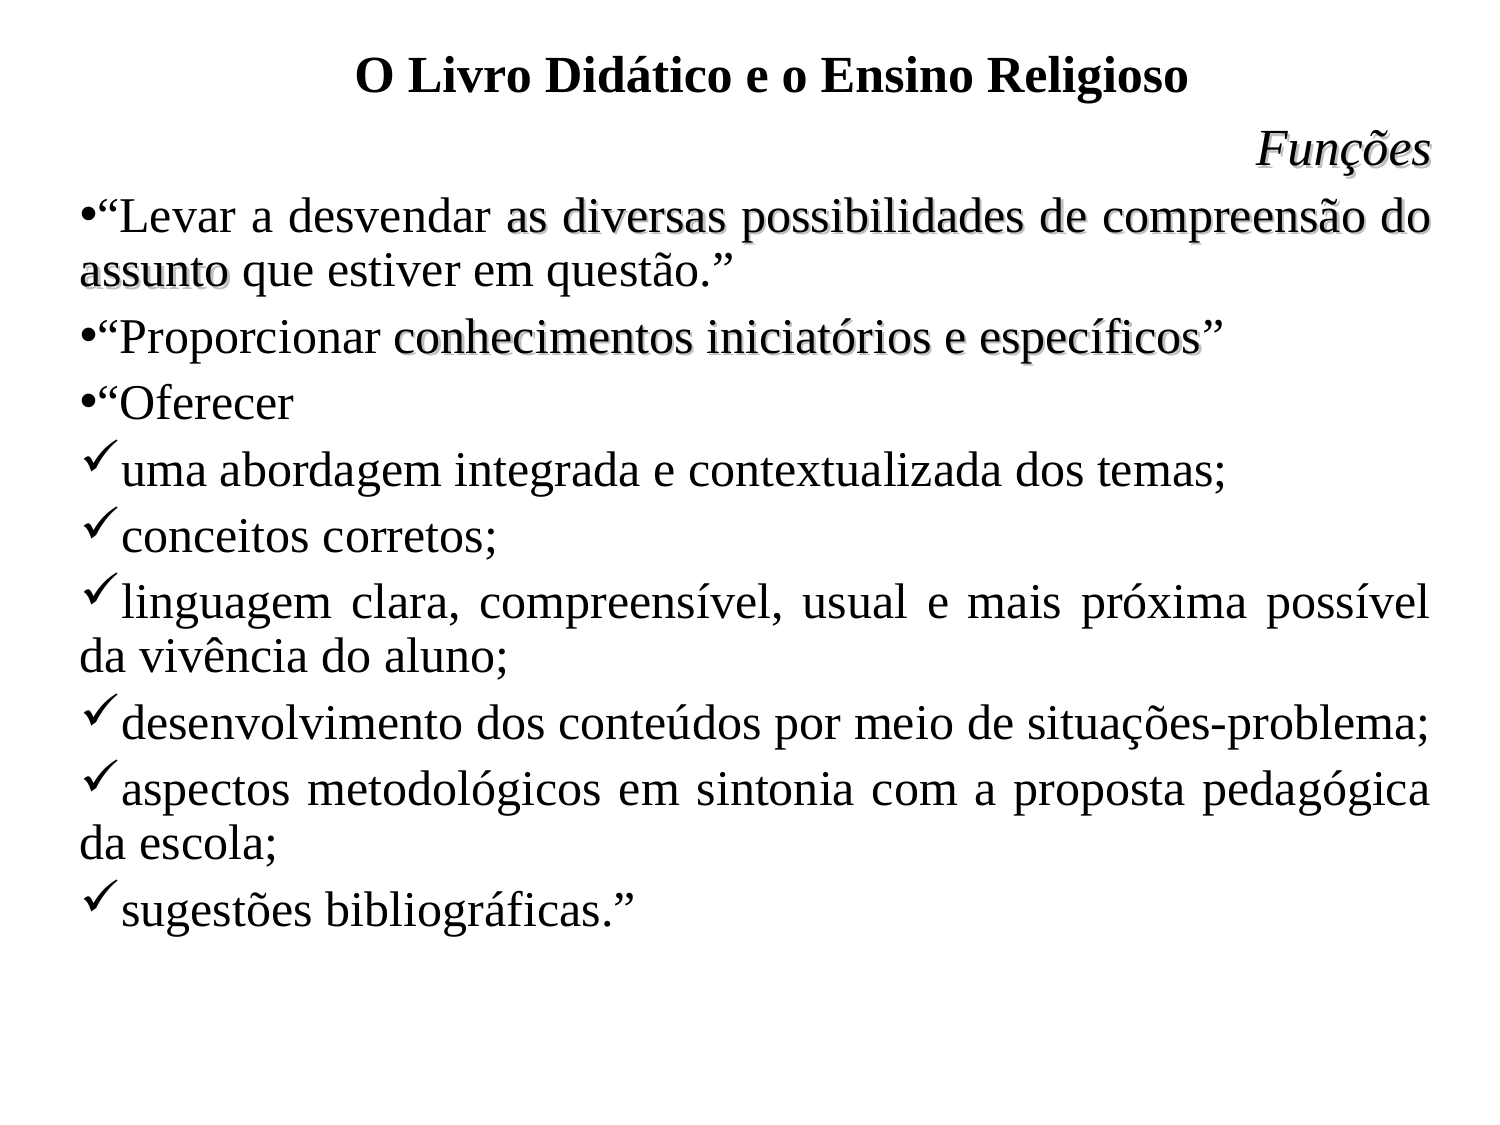

# O Livro Didático e o Ensino Religioso
Funções
“Levar a desvendar as diversas possibilidades de compreensão do assunto que estiver em questão.”
“Proporcionar conhecimentos iniciatórios e específicos”
“Oferecer
uma abordagem integrada e contextualizada dos temas;
conceitos corretos;
linguagem clara, compreensível, usual e mais próxima possível da vivência do aluno;
desenvolvimento dos conteúdos por meio de situações-problema;
aspectos metodológicos em sintonia com a proposta pedagógica da escola;
sugestões bibliográficas.”